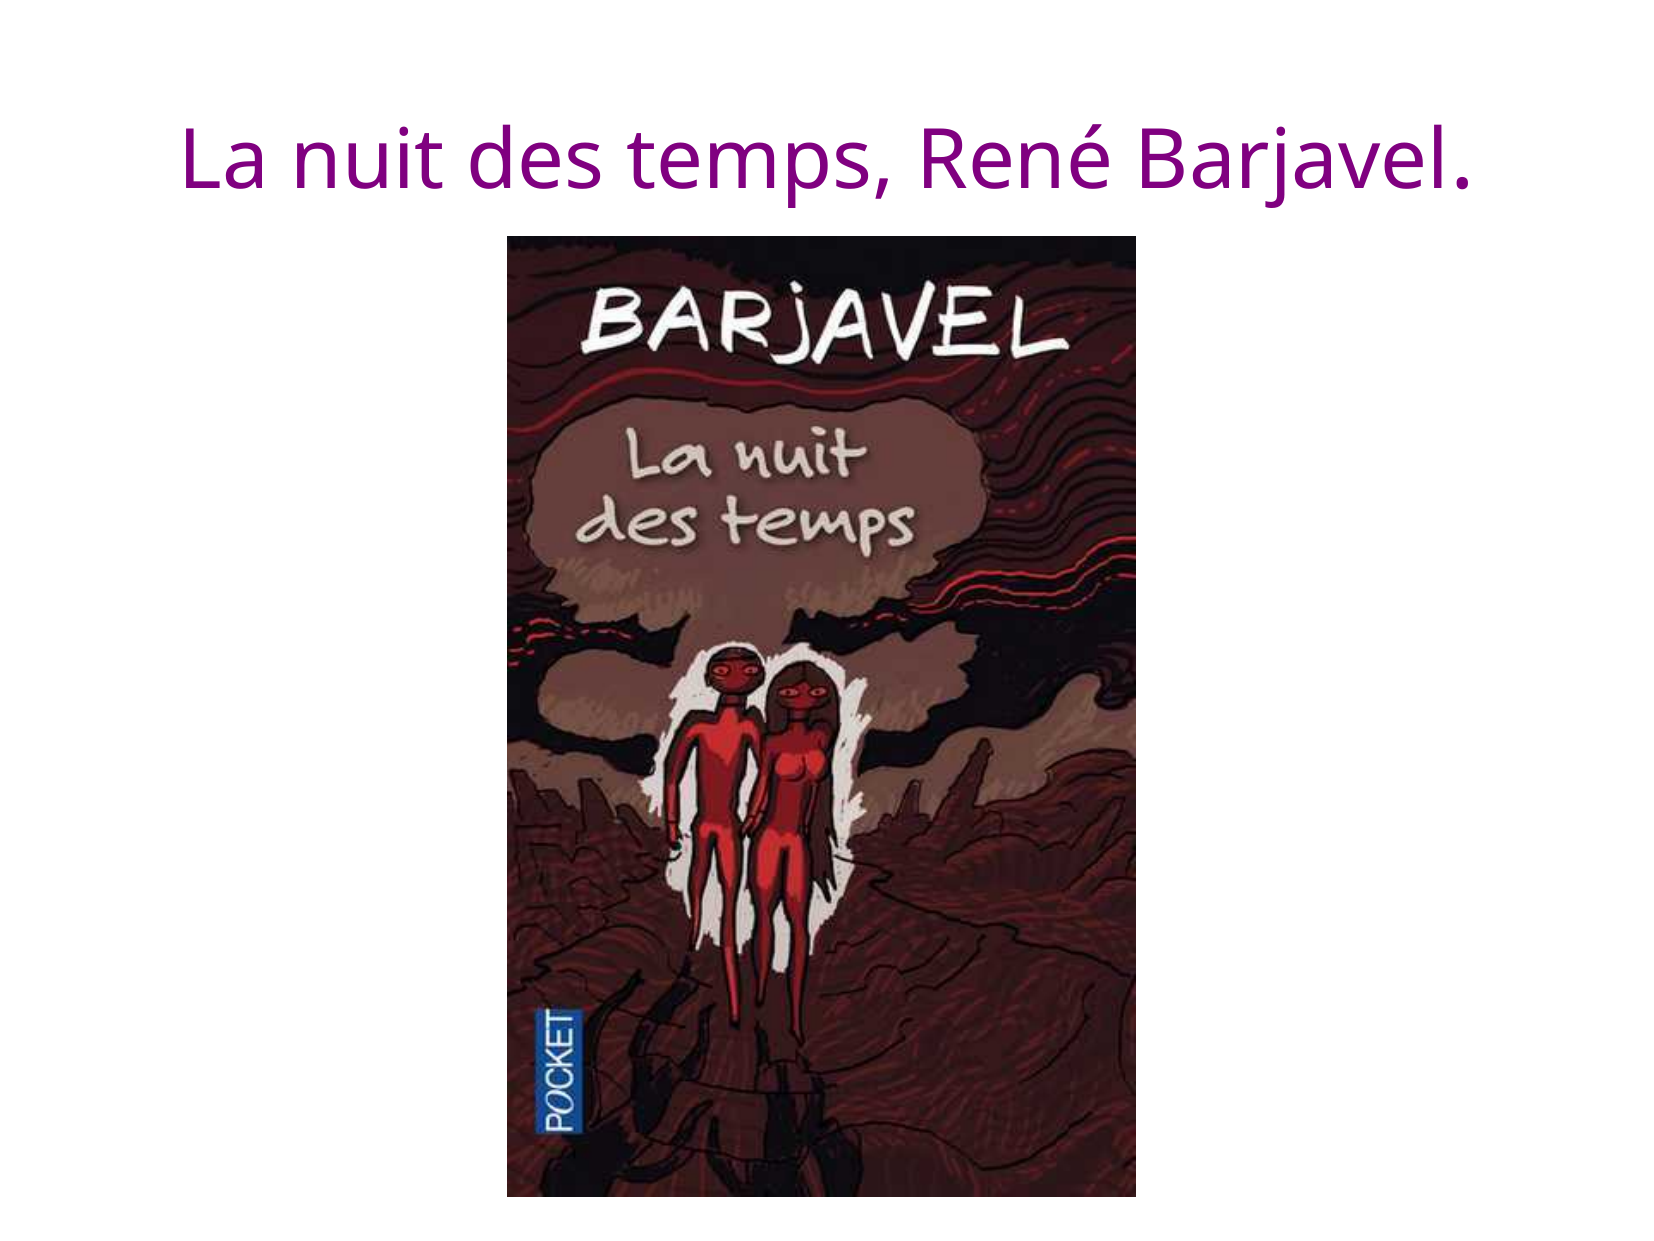

# La nuit des temps, René Barjavel.